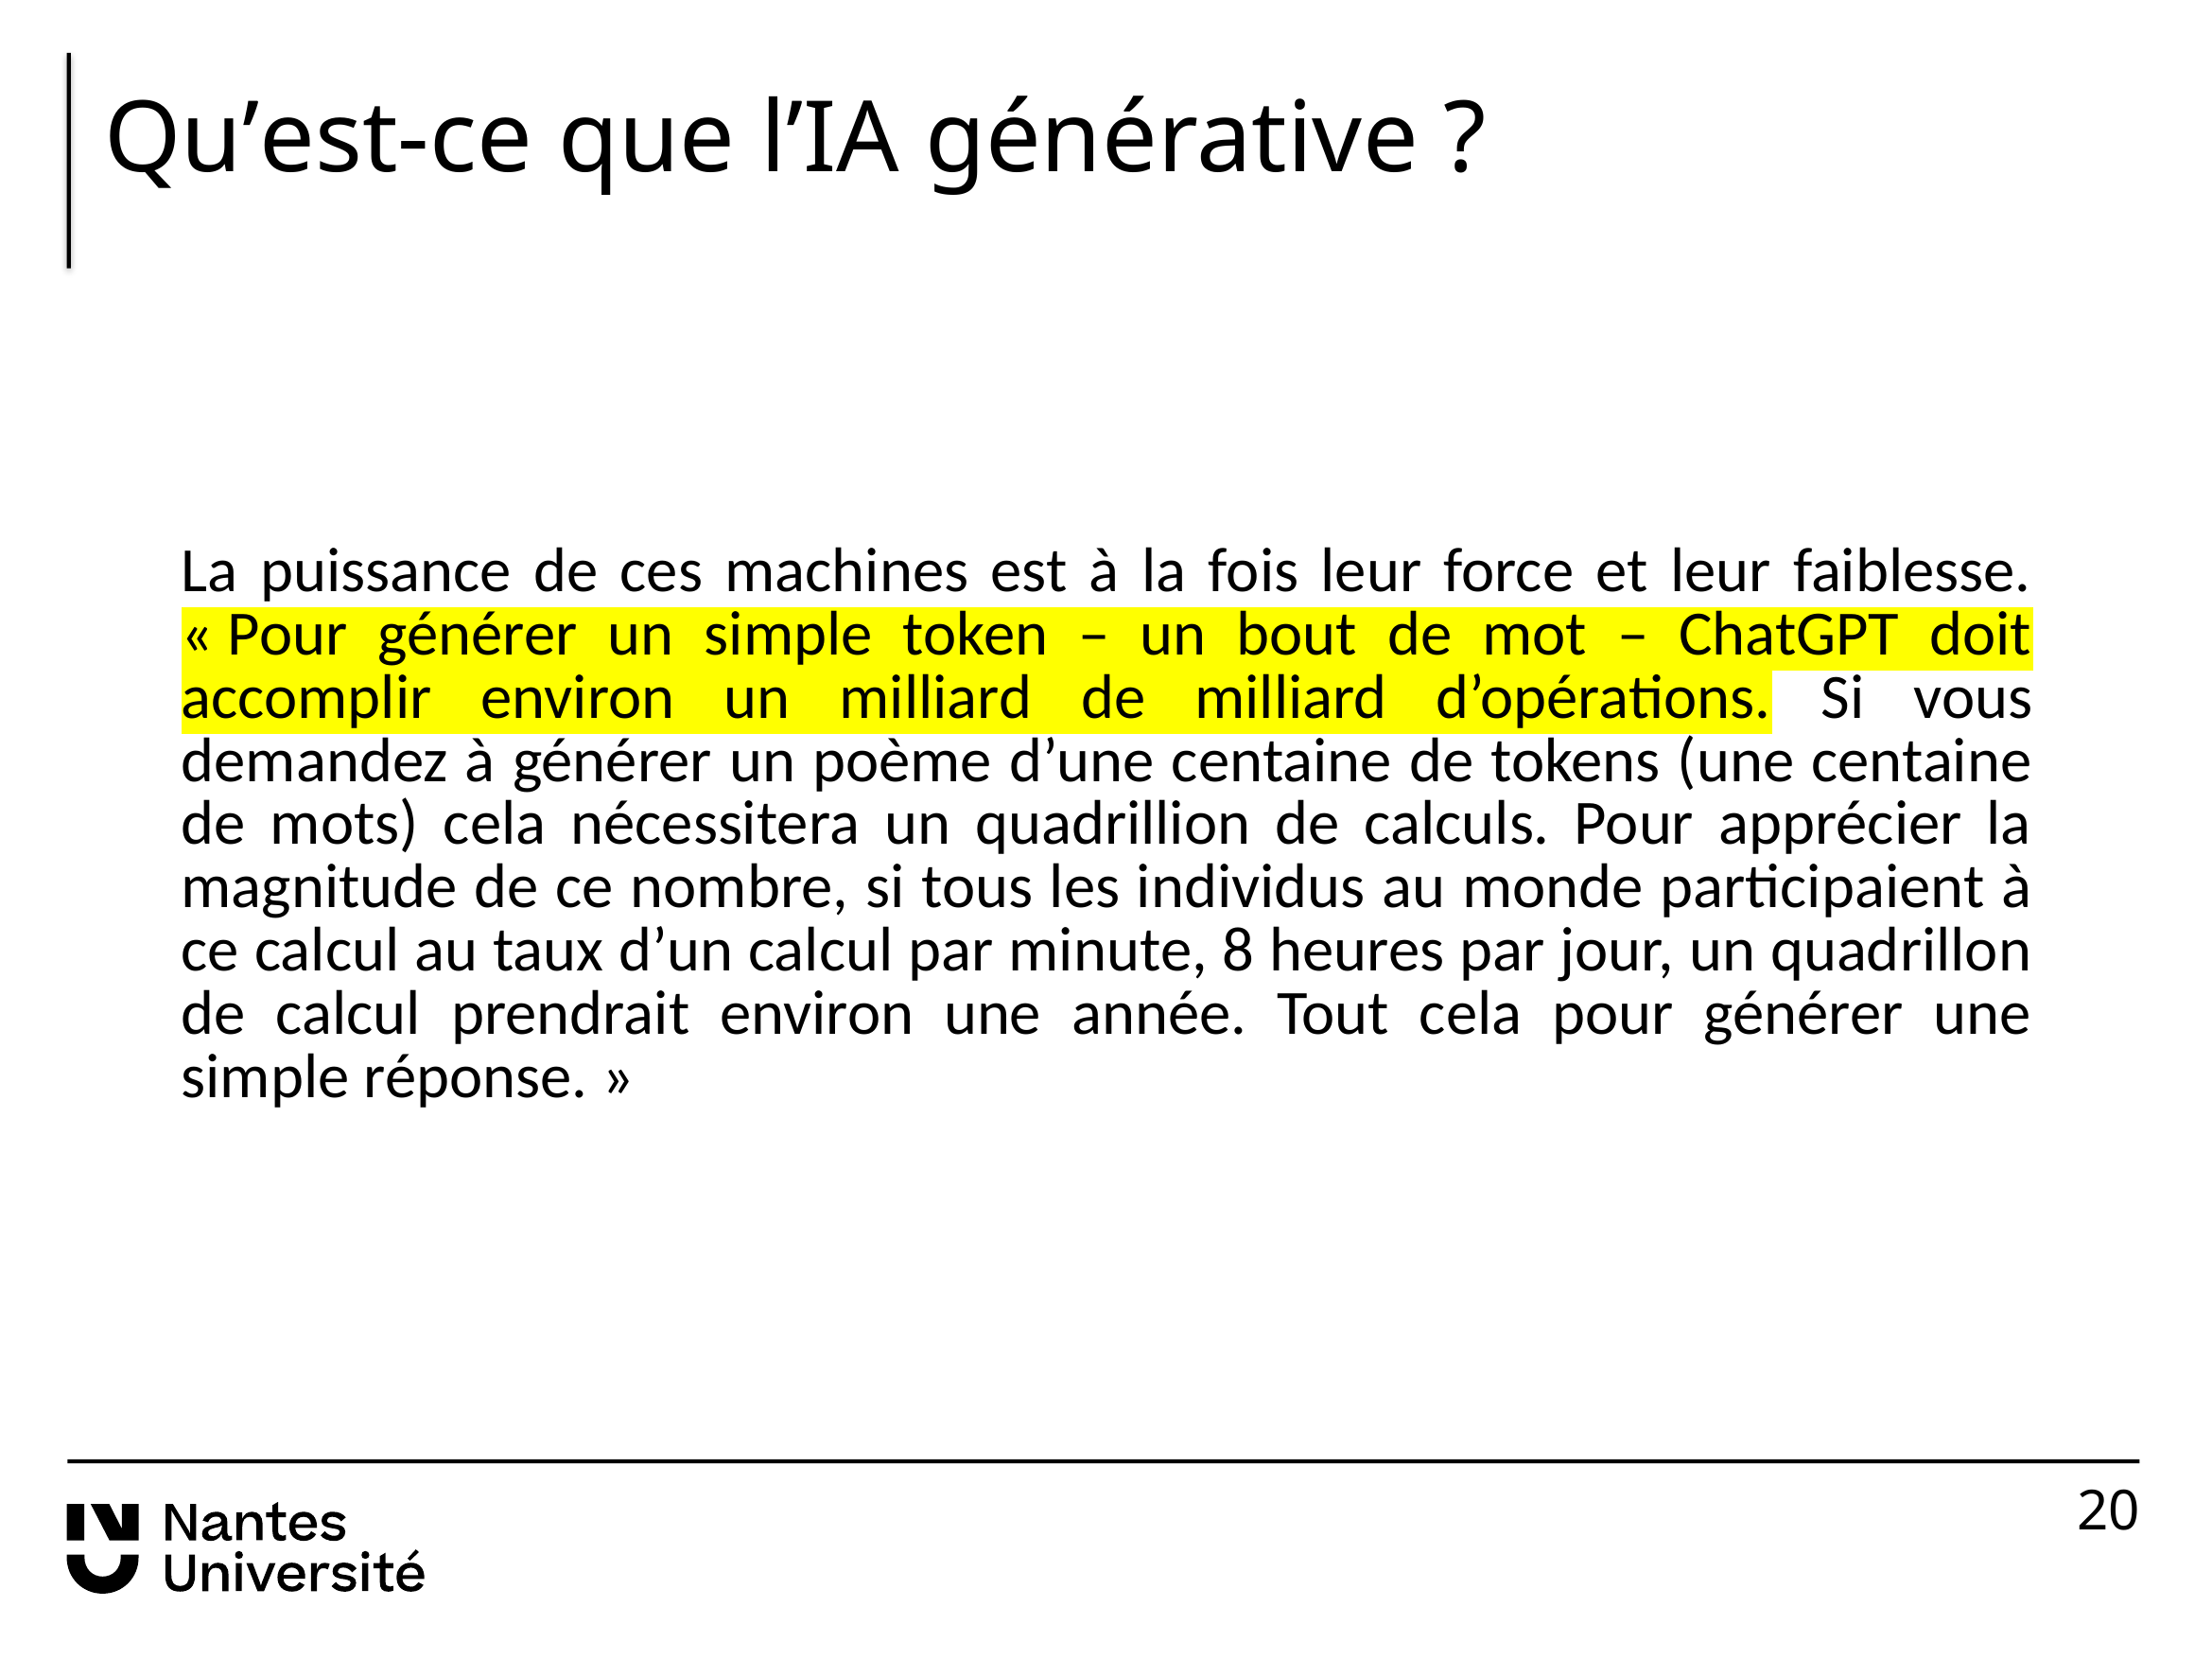

# Quʼest-ce que lʼIA générative ?
La puissance de ces machines est à la fois leur force et leur faiblesse. « Pour générer un simple token – un bout de mot – ChatGPT doit accomplir environ un milliard de milliard d’opérations. Si vous demandez à générer un poème d’une centaine de tokens (une centaine de mots) cela nécessitera un quadrillion de calculs. Pour apprécier la magnitude de ce nombre, si tous les individus au monde participaient à ce calcul au taux d’un calcul par minute, 8 heures par jour, un quadrillon de calcul prendrait environ une année. Tout cela pour générer une simple réponse. »